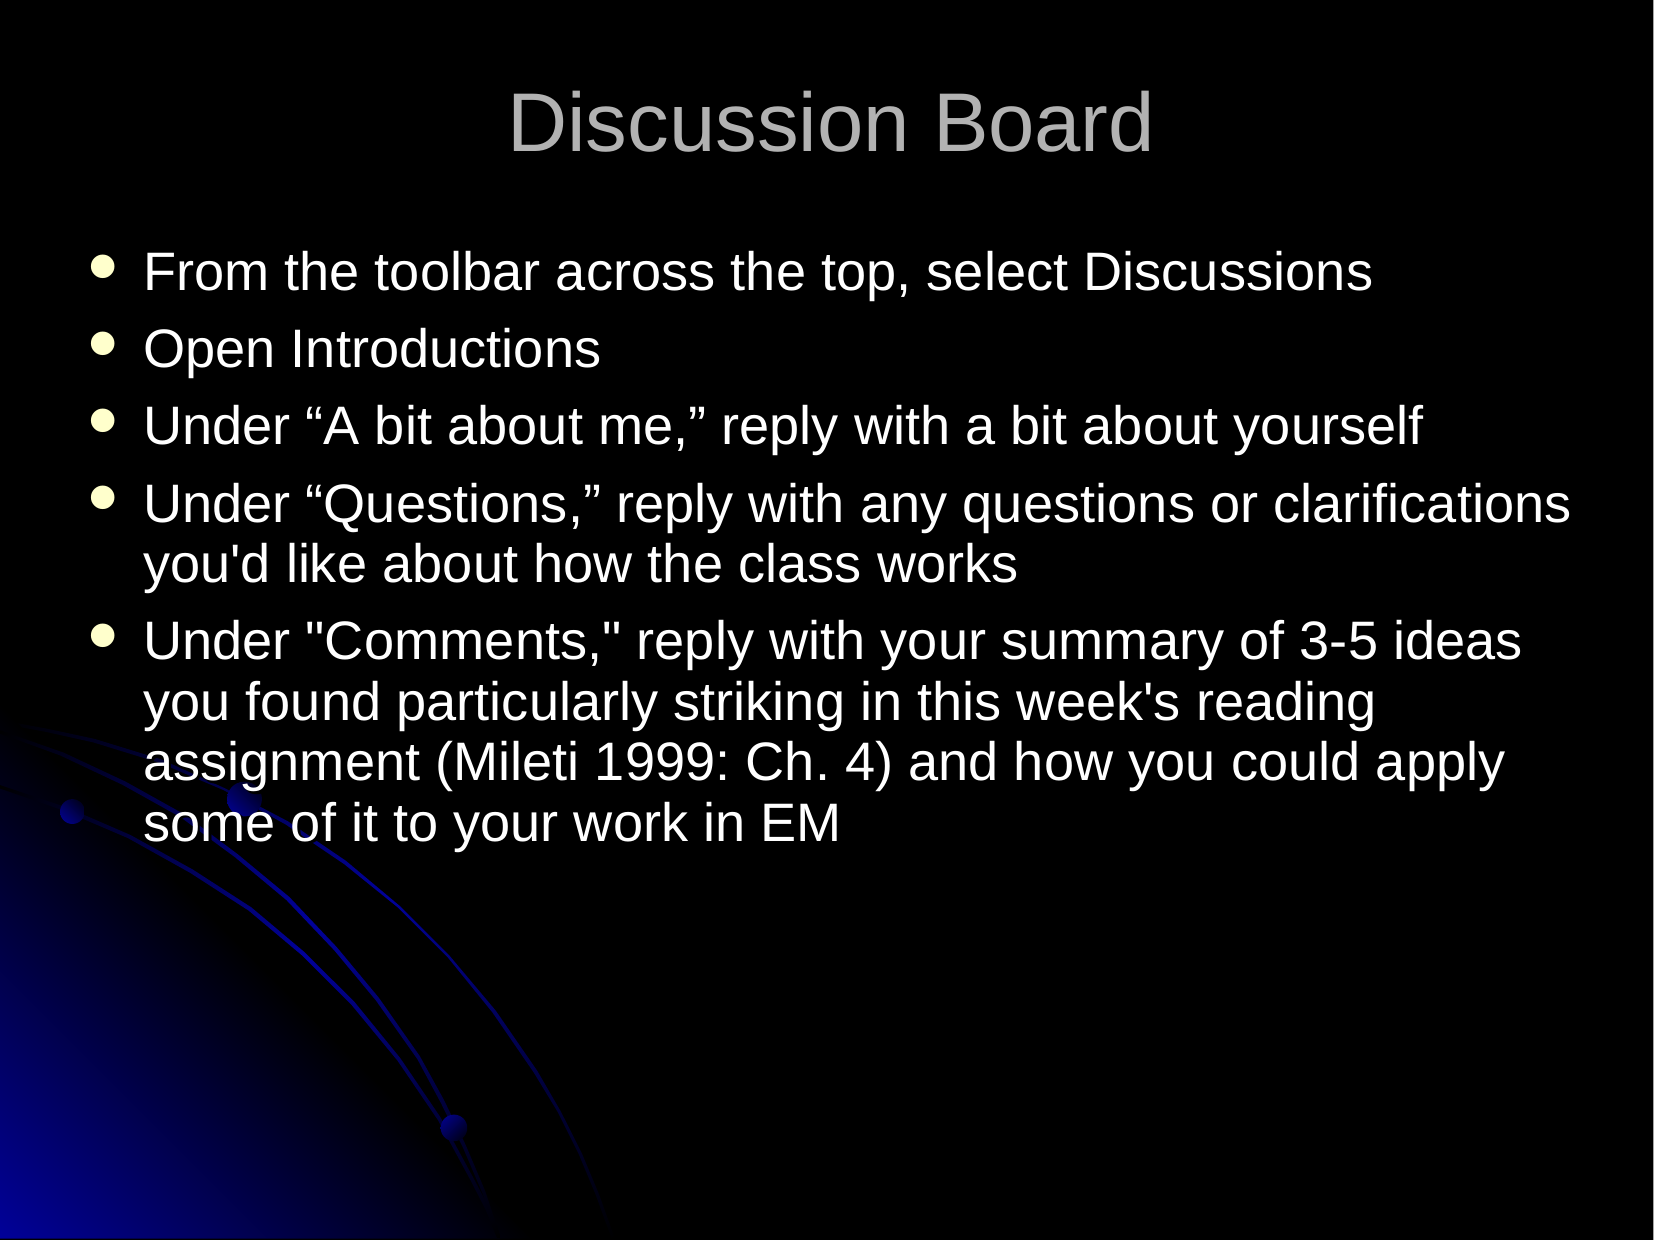

# Discussion Board
From the toolbar across the top, select Discussions
Open Introductions
Under “A bit about me,” reply with a bit about yourself
Under “Questions,” reply with any questions or clarifications you'd like about how the class works
Under "Comments," reply with your summary of 3-5 ideas you found particularly striking in this week's reading assignment (Mileti 1999: Ch. 4) and how you could apply some of it to your work in EM